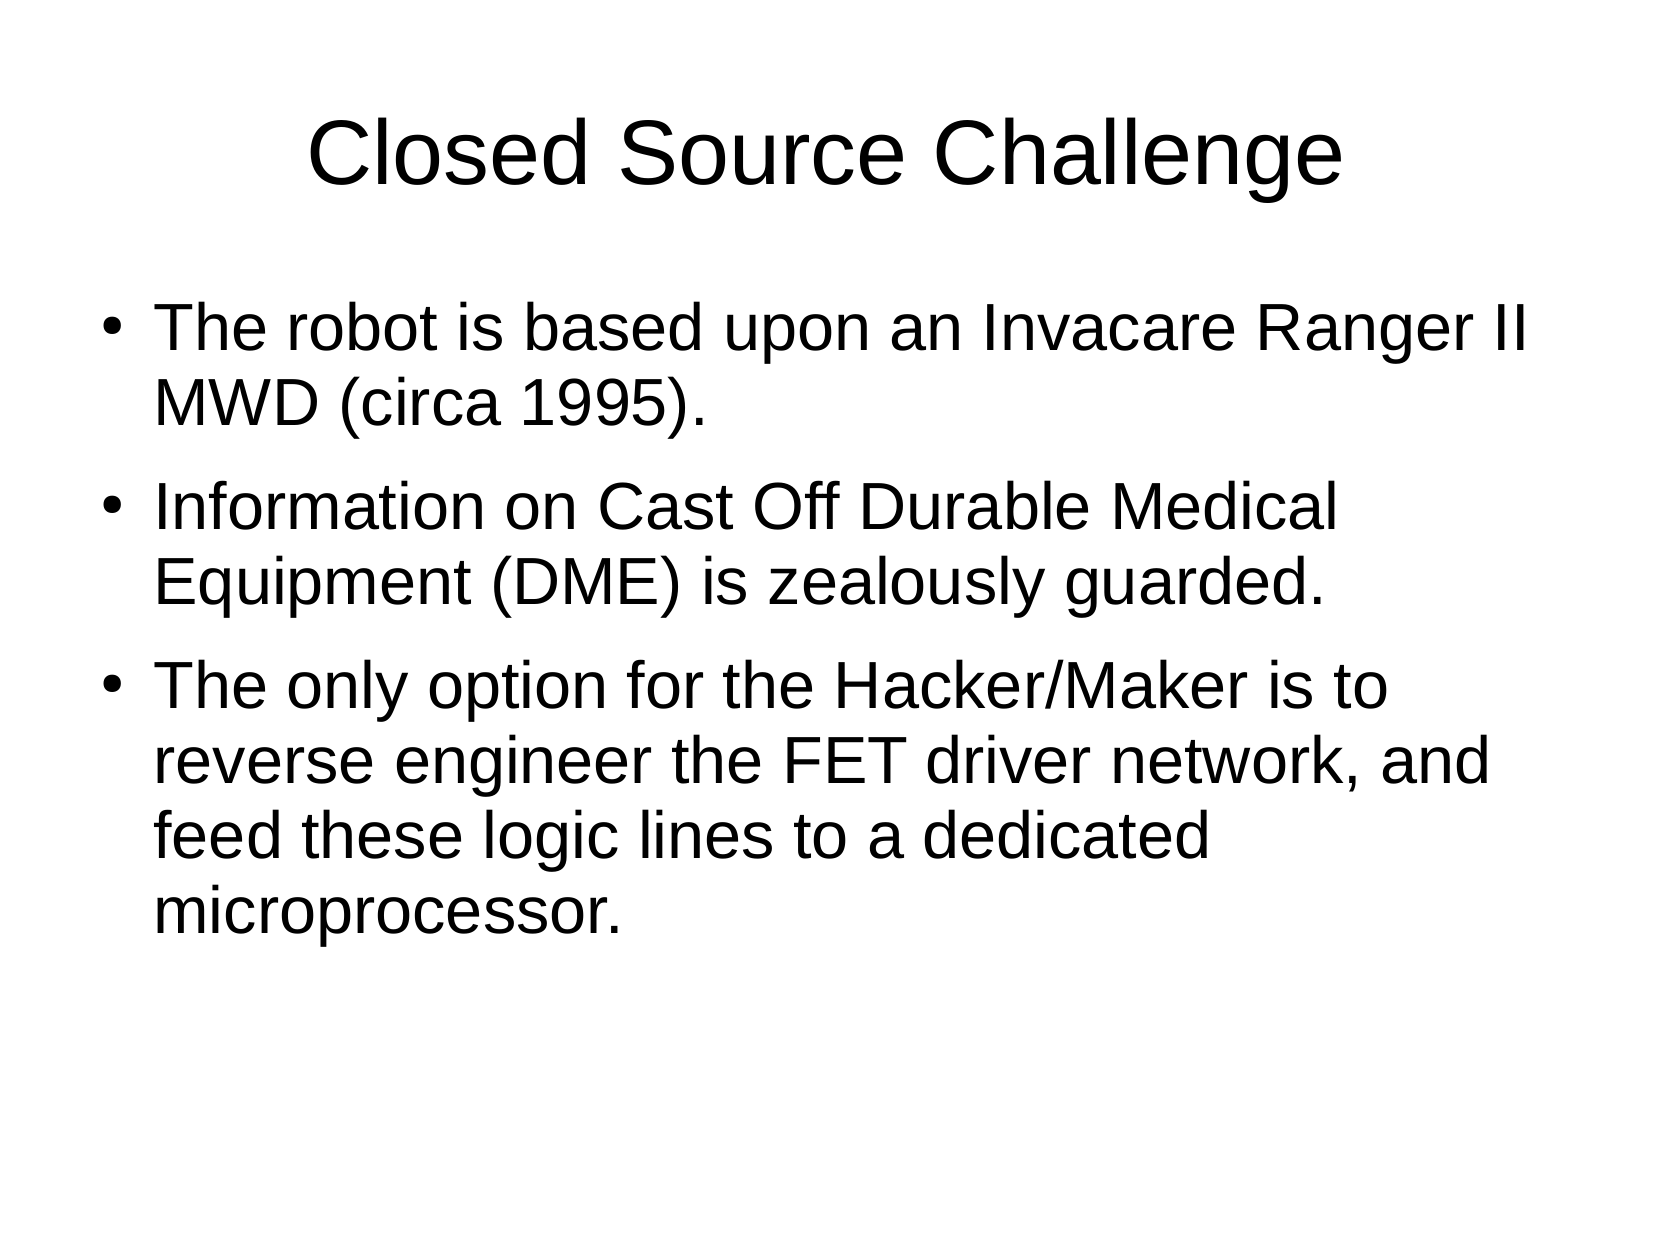

# Closed Source Challenge
The robot is based upon an Invacare Ranger II MWD (circa 1995).
Information on Cast Off Durable Medical Equipment (DME) is zealously guarded.
The only option for the Hacker/Maker is to reverse engineer the FET driver network, and feed these logic lines to a dedicated microprocessor.